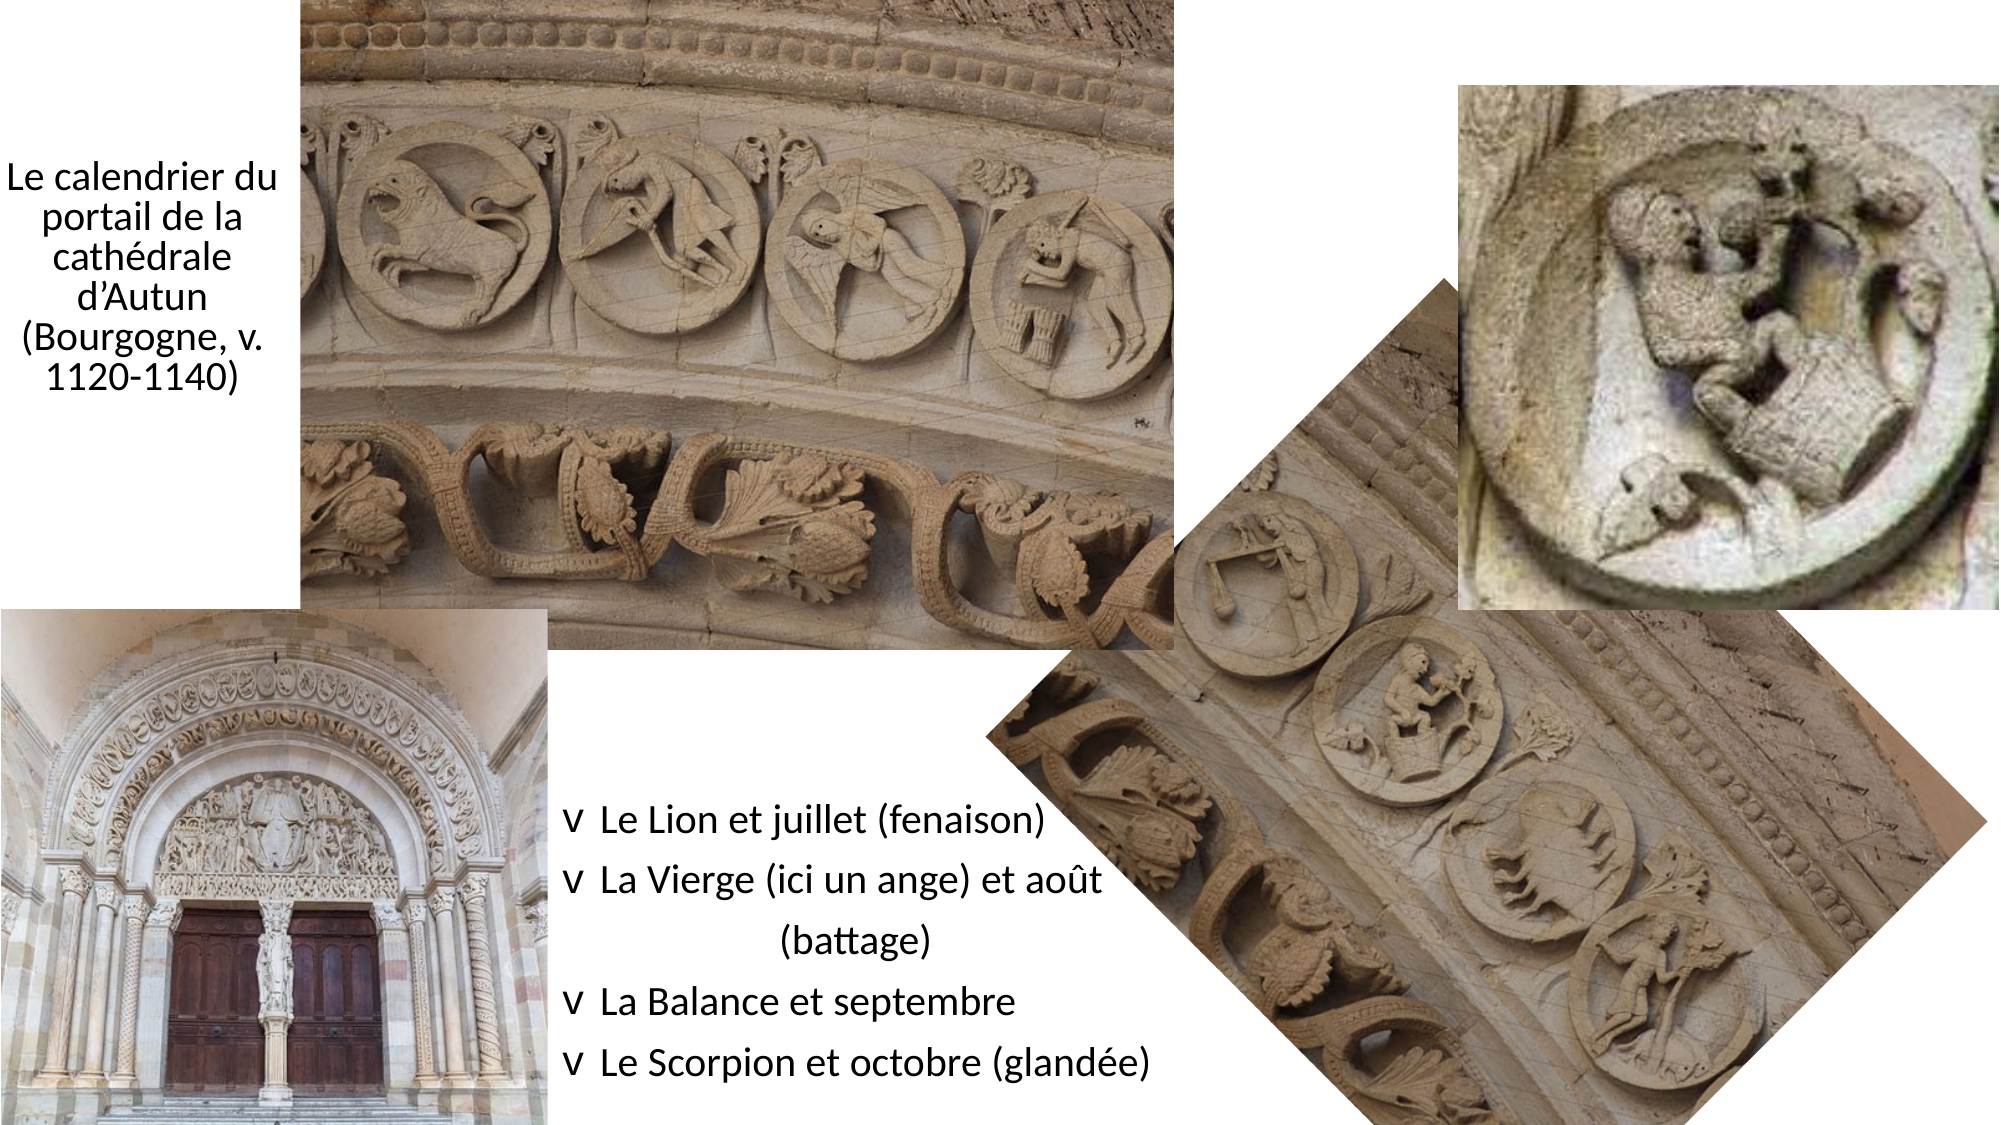

Le calendrier du portail de la cathédrale d’Autun (Bourgogne, v. 1120-1140)
# Le Lion et juillet (fenaison)
La Vierge (ici un ange) et août
		 (battage)
La Balance et septembre
Le Scorpion et octobre (glandée)